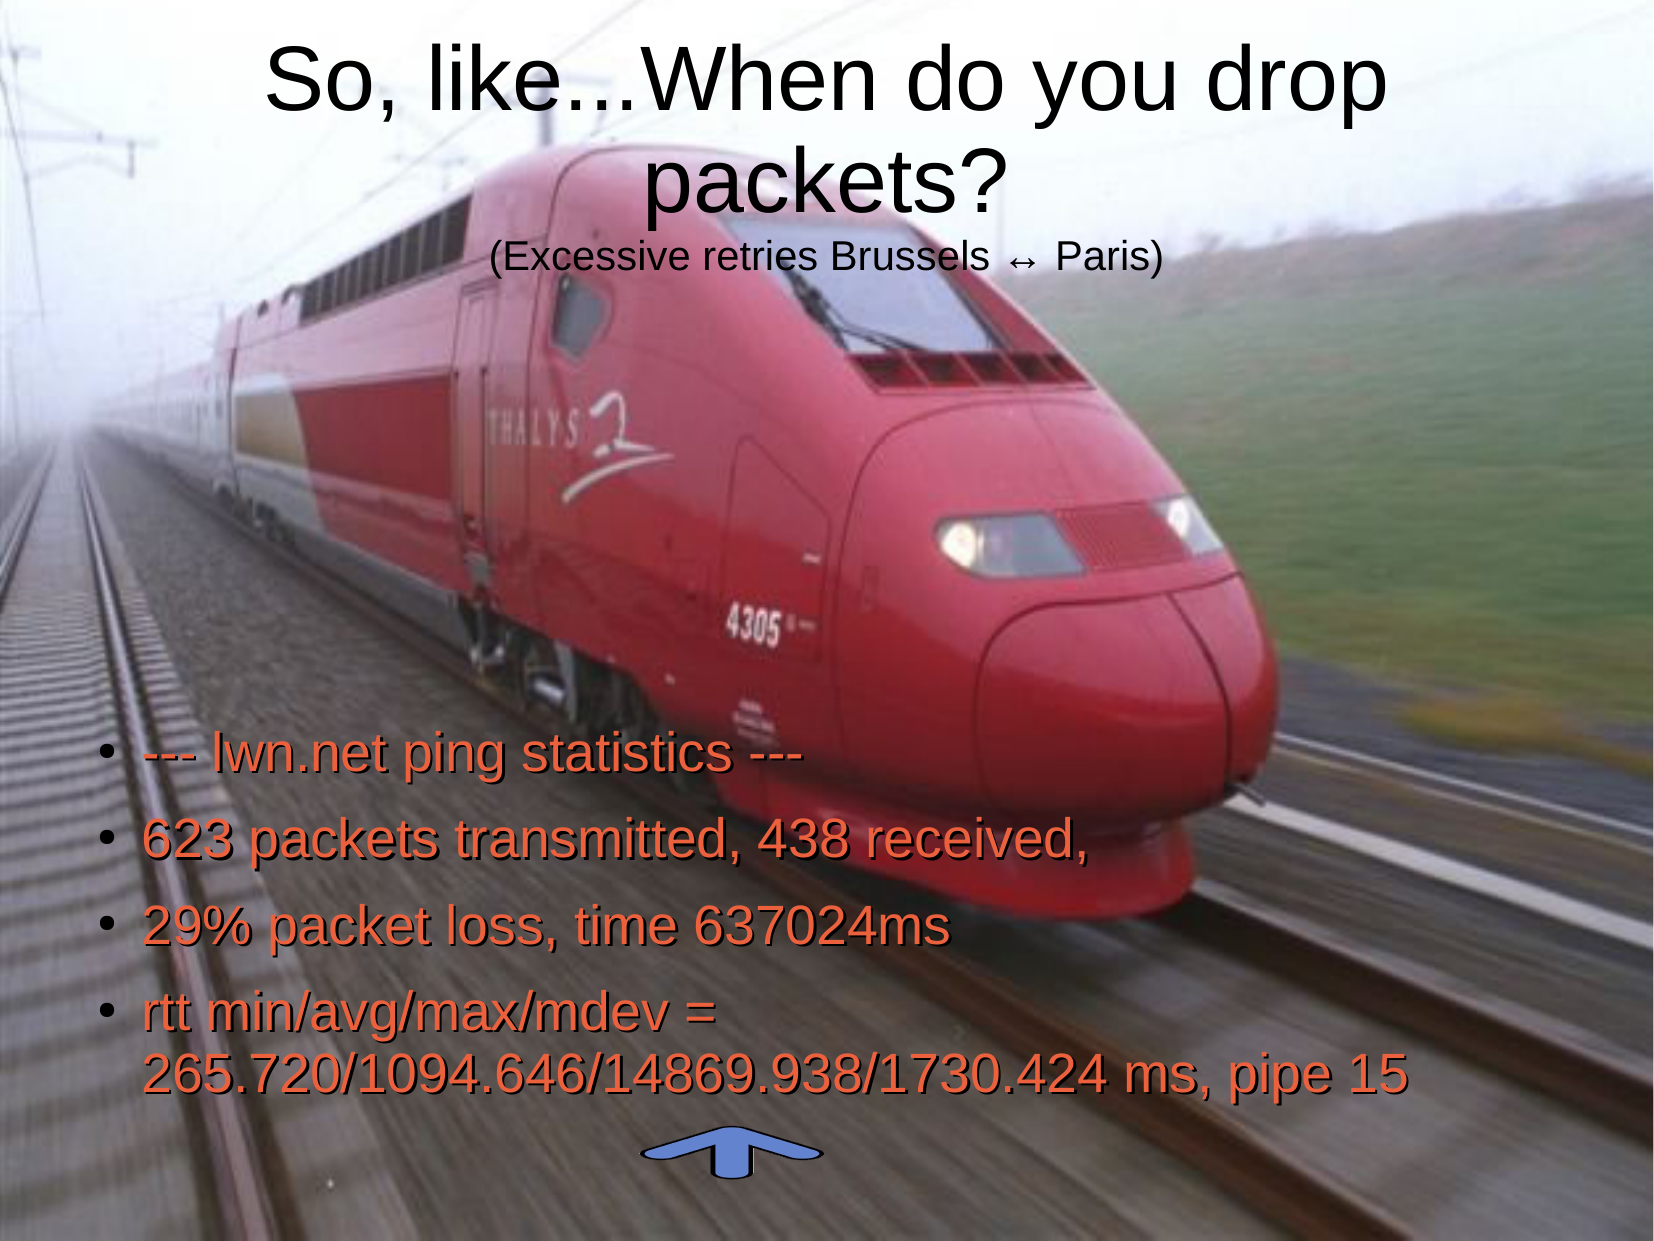

# So, like...When do you drop packets? (Excessive retries Brussels ↔ Paris)
--- lwn.net ping statistics ---
623 packets transmitted, 438 received,
29% packet loss, time 637024ms
rtt min/avg/max/mdev = 265.720/1094.646/14869.938/1730.424 ms, pipe 15